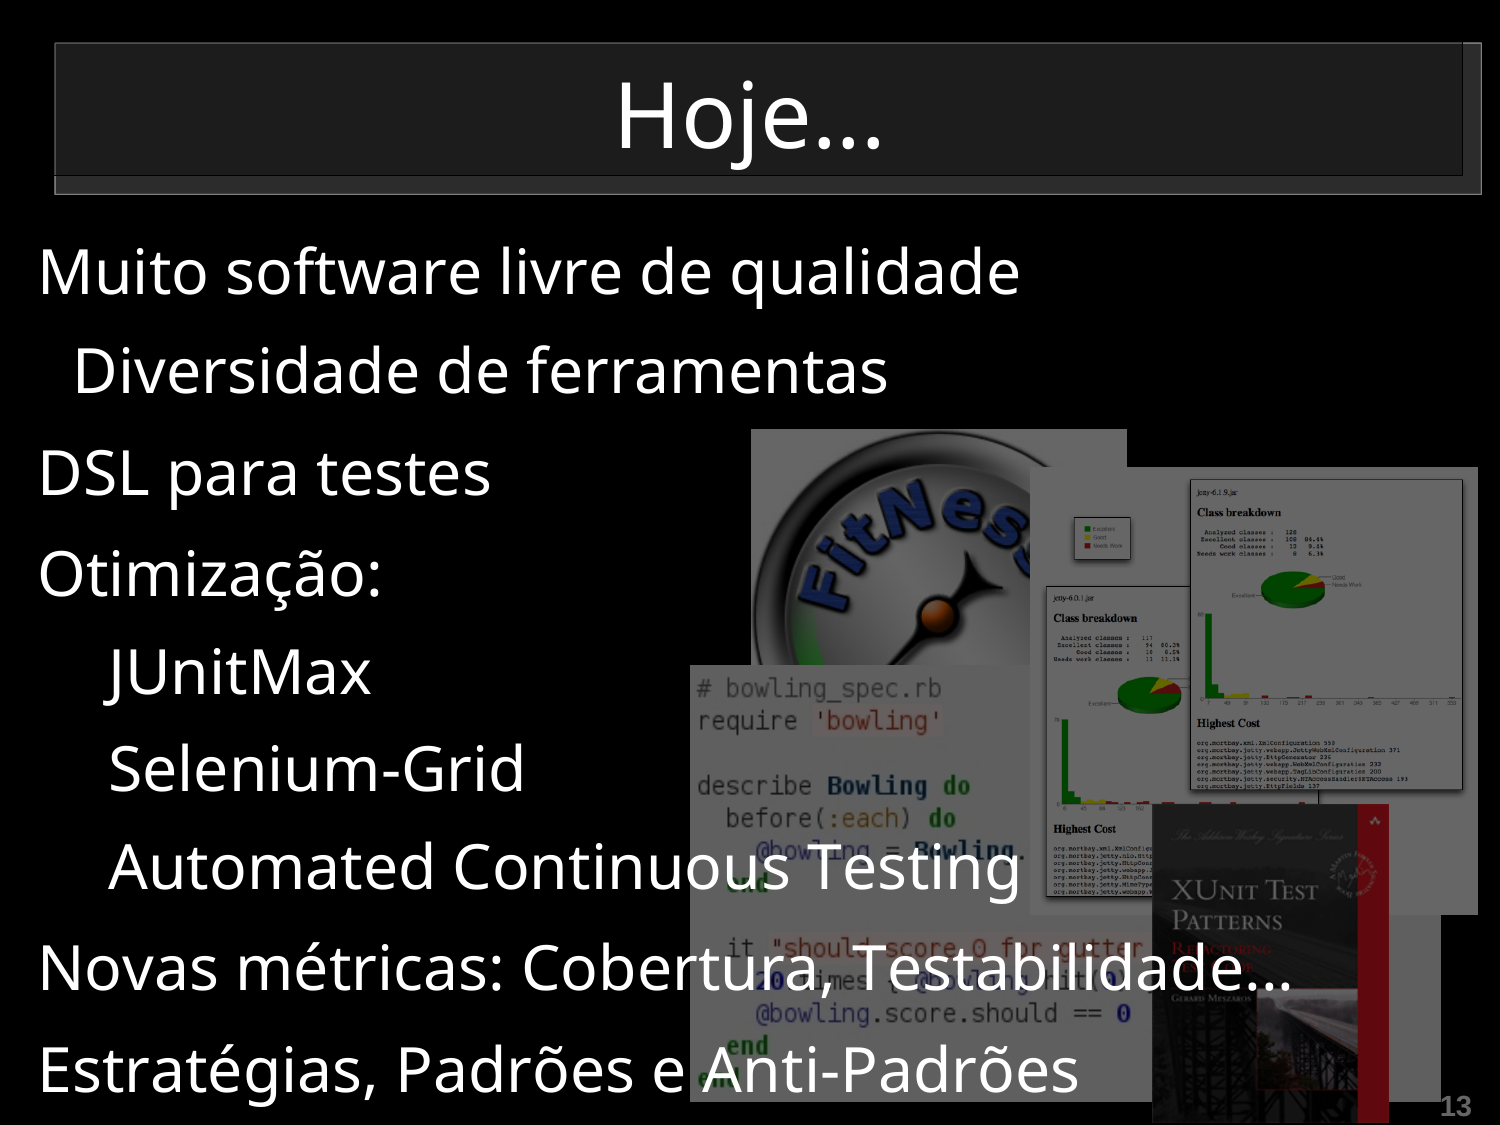

# Hoje...
Muito software livre de qualidade
Diversidade de ferramentas
DSL para testes
Otimização:
JUnitMax
Selenium-Grid
Automated Continuous Testing
Novas métricas: Cobertura, Testabilidade...
Estratégias, Padrões e Anti-Padrões
13